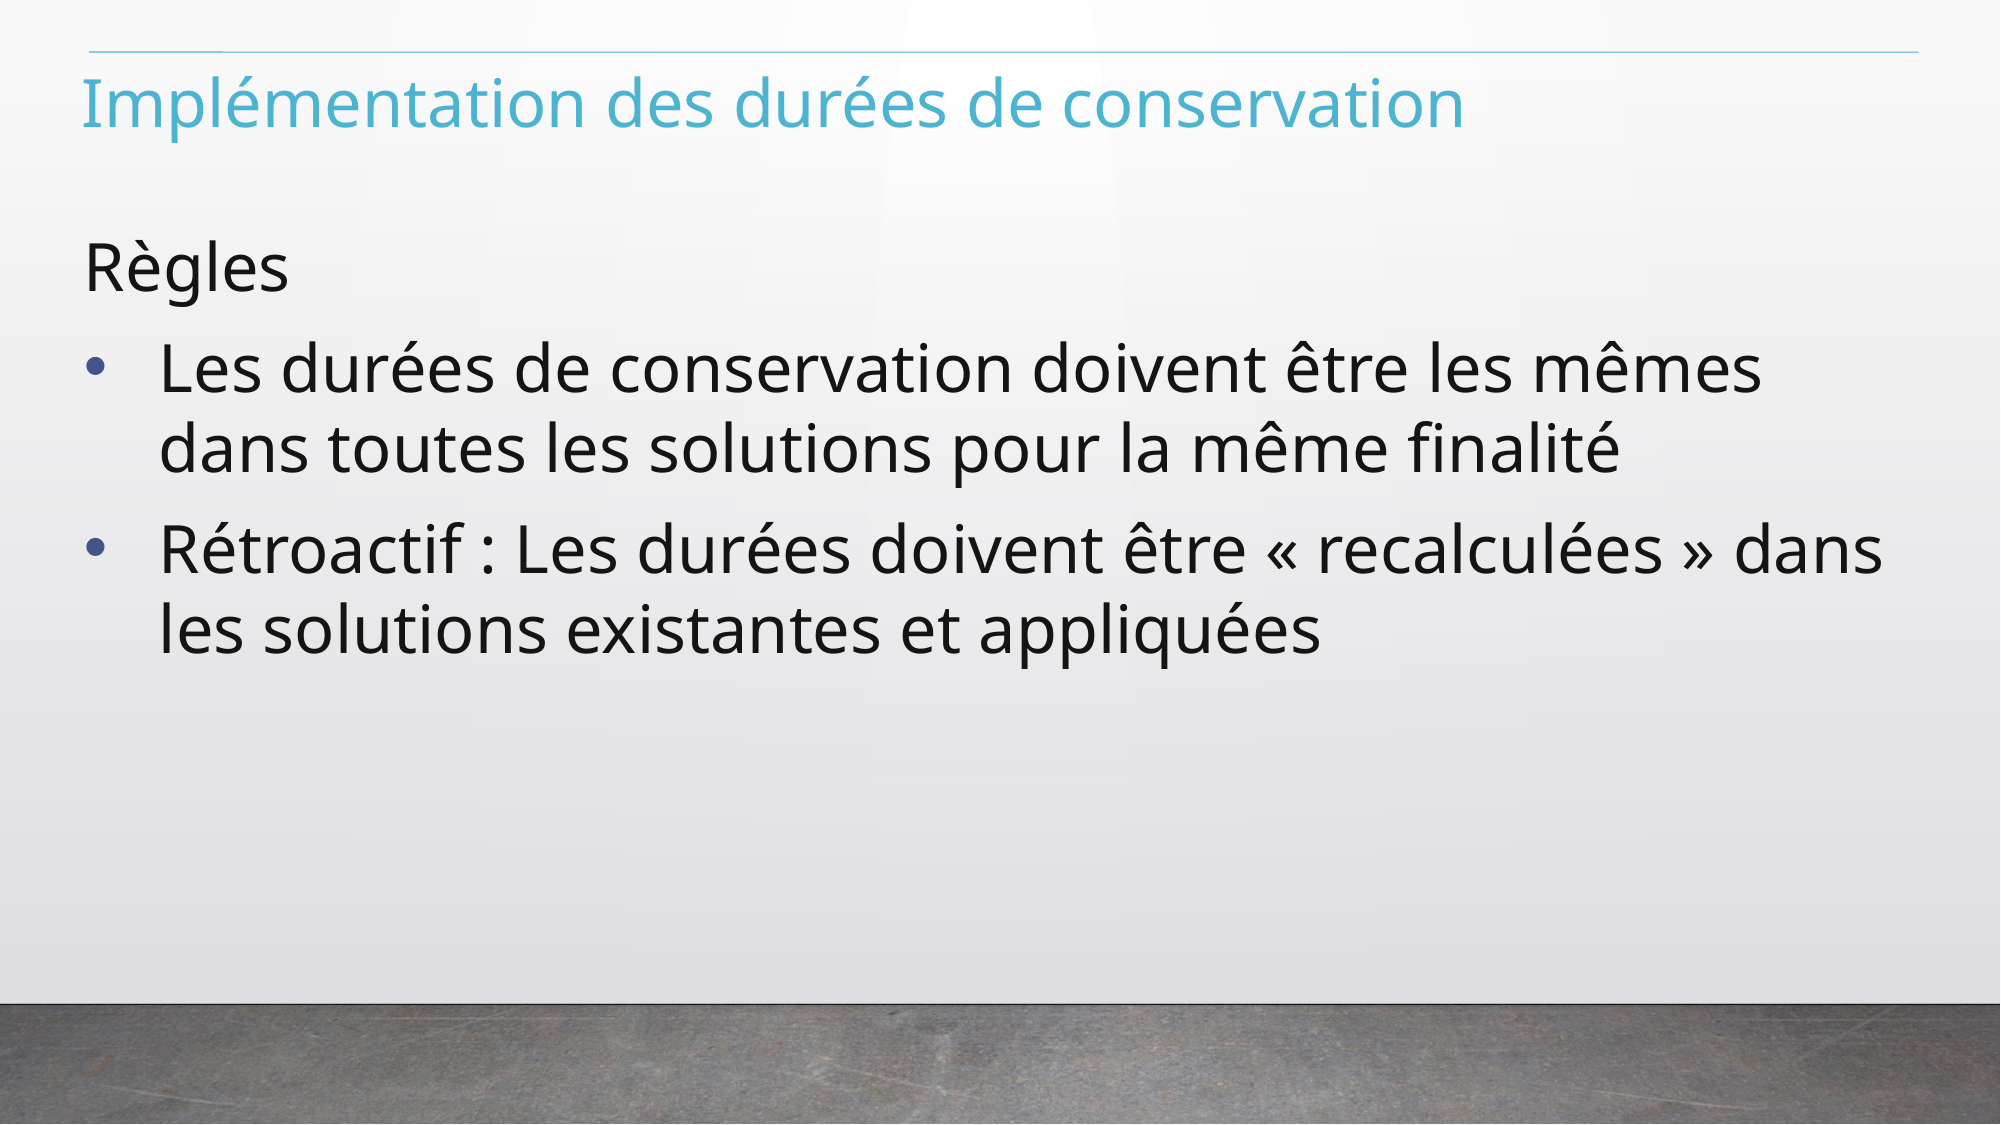

# Implémentation des durées de conservation
Règles
Les durées de conservation doivent être les mêmes dans toutes les solutions pour la même finalité
Rétroactif : Les durées doivent être « recalculées » dans les solutions existantes et appliquées